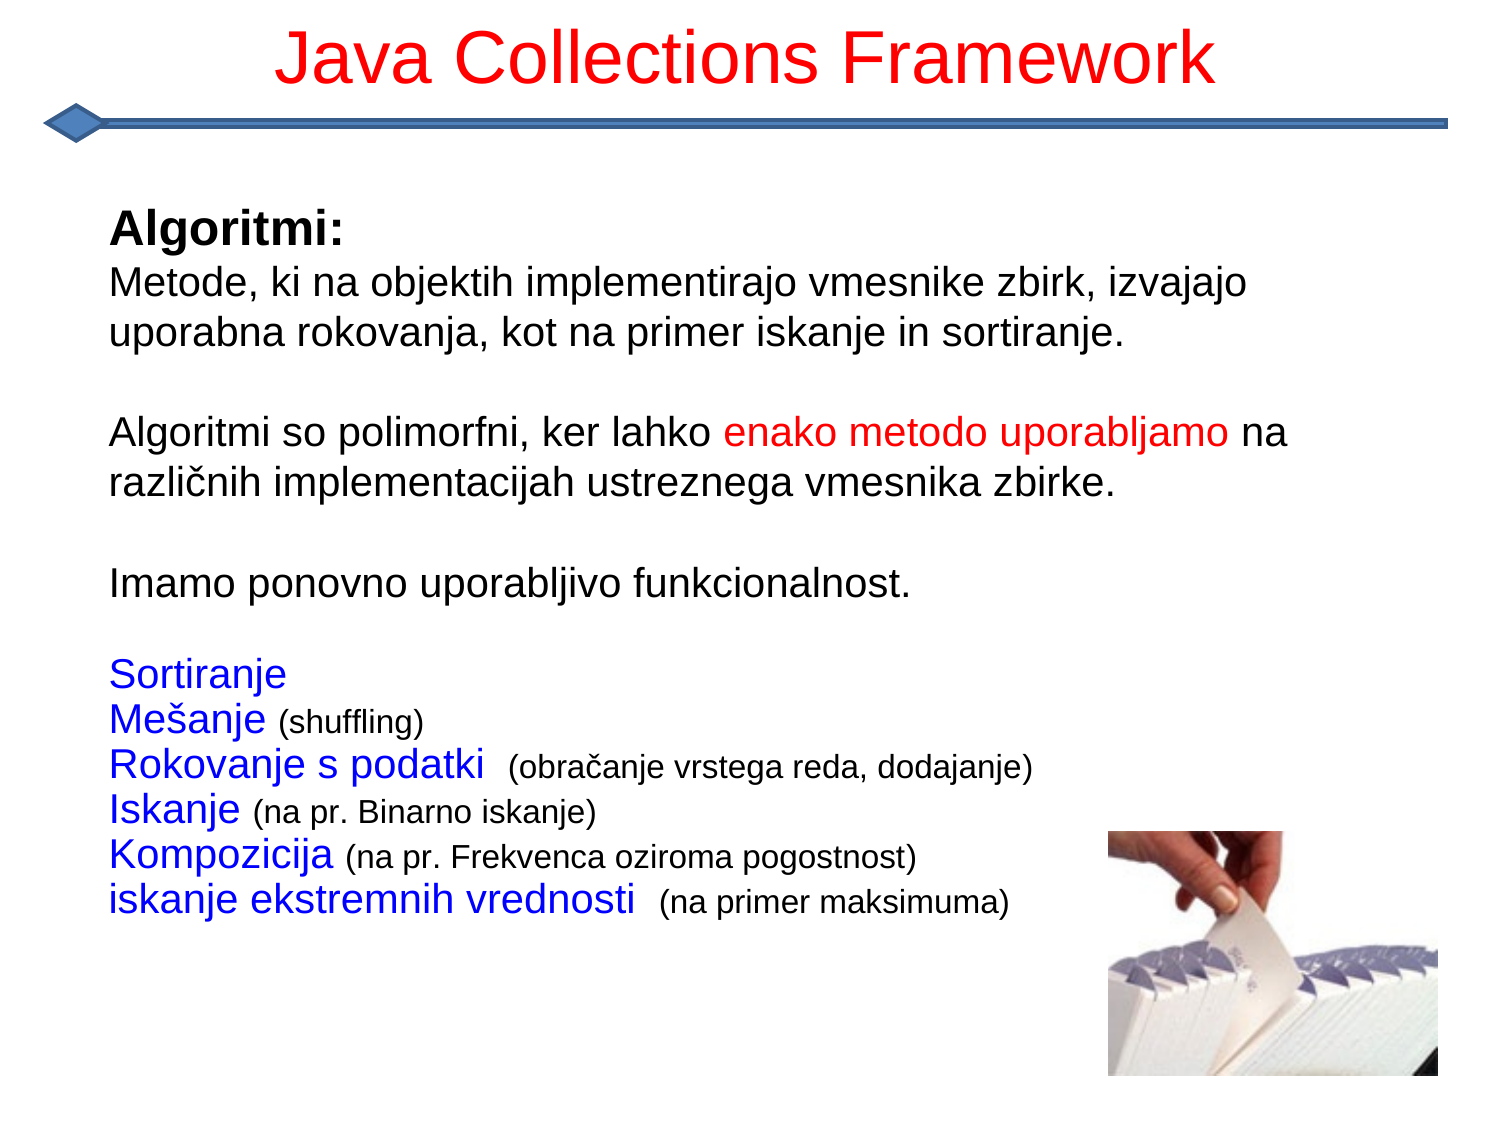

# Java Collections Framework
Algoritmi:
Metode, ki na objektih implementirajo vmesnike zbirk, izvajajo uporabna rokovanja, kot na primer iskanje in sortiranje.
Algoritmi so polimorfni, ker lahko enako metodo uporabljamo na različnih implementacijah ustreznega vmesnika zbirke.
Imamo ponovno uporabljivo funkcionalnost.
Sortiranje
Mešanje (shuffling)
Rokovanje s podatki (obračanje vrstega reda, dodajanje)
Iskanje (na pr. Binarno iskanje)
Kompozicija (na pr. Frekvenca oziroma pogostnost)
iskanje ekstremnih vrednosti (na primer maksimuma)